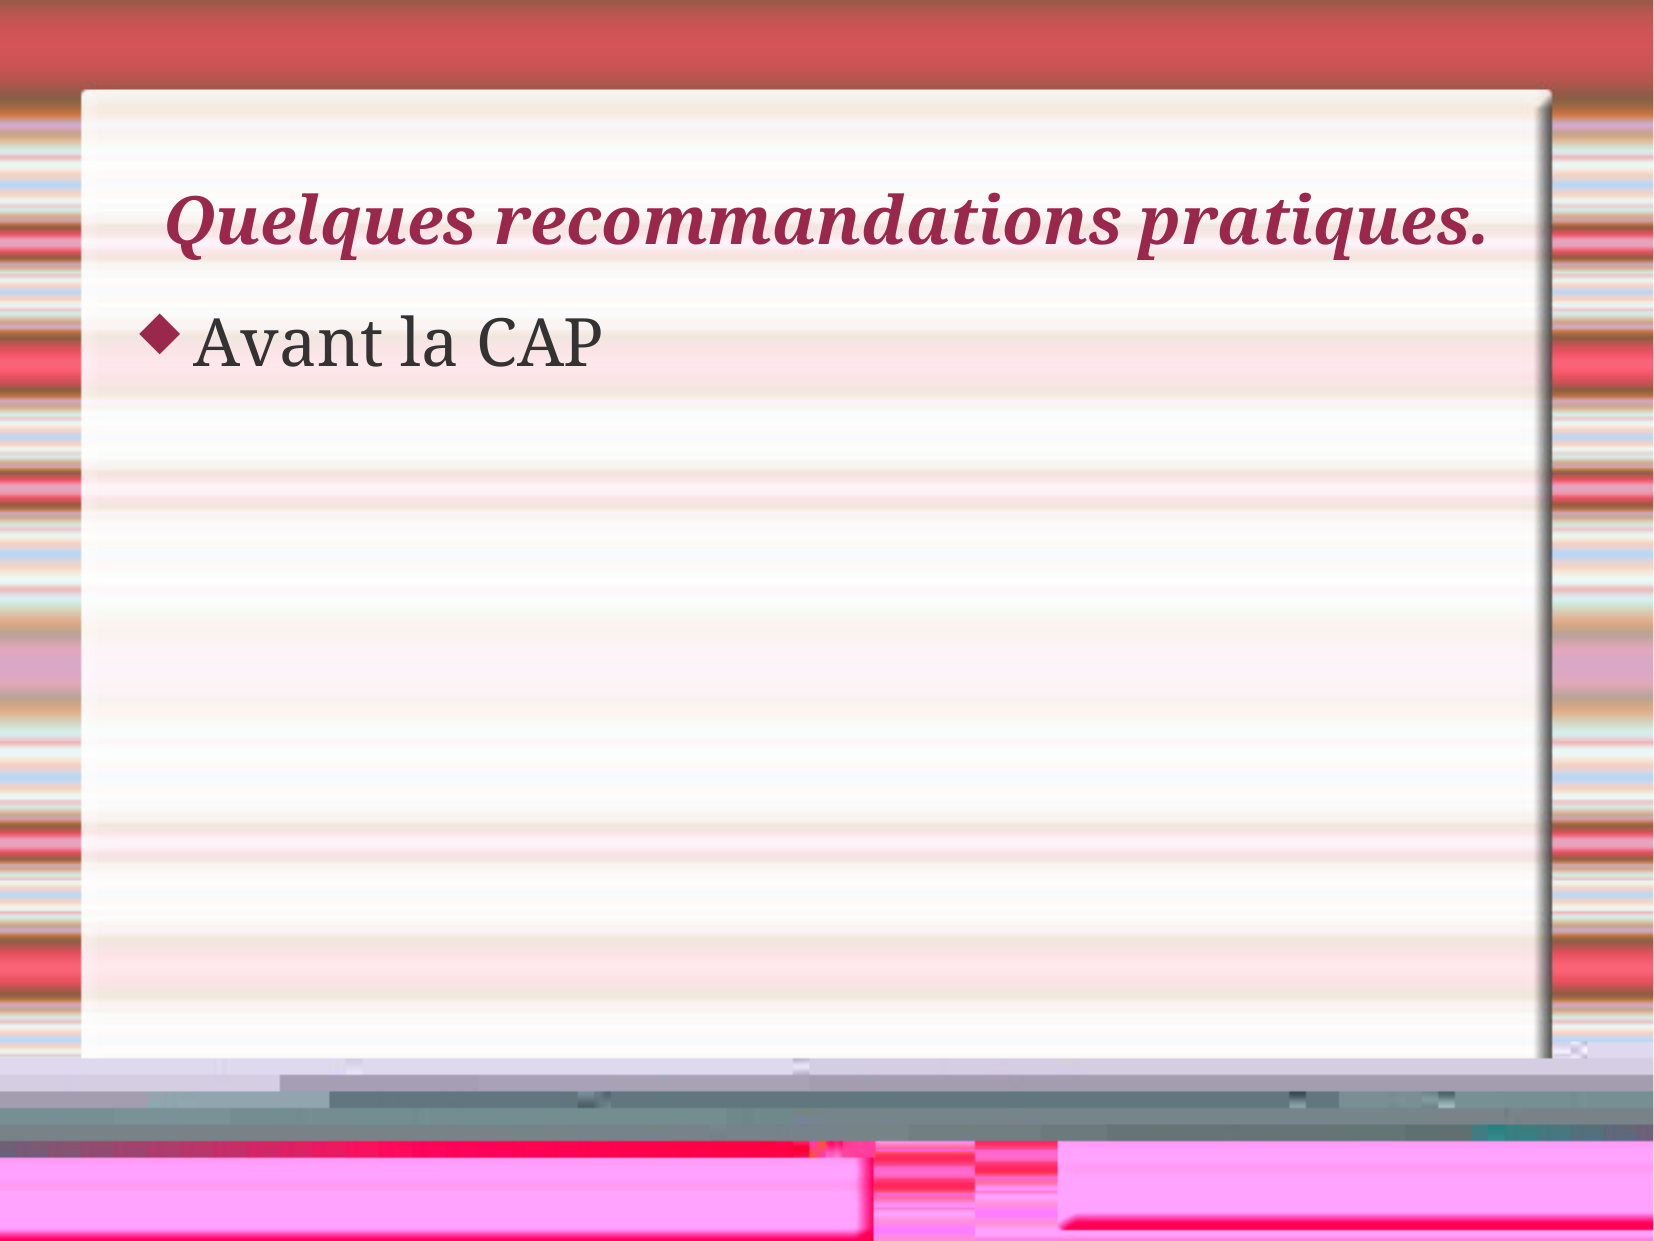

# Quelques recommandations pratiques.
Avant la CAP